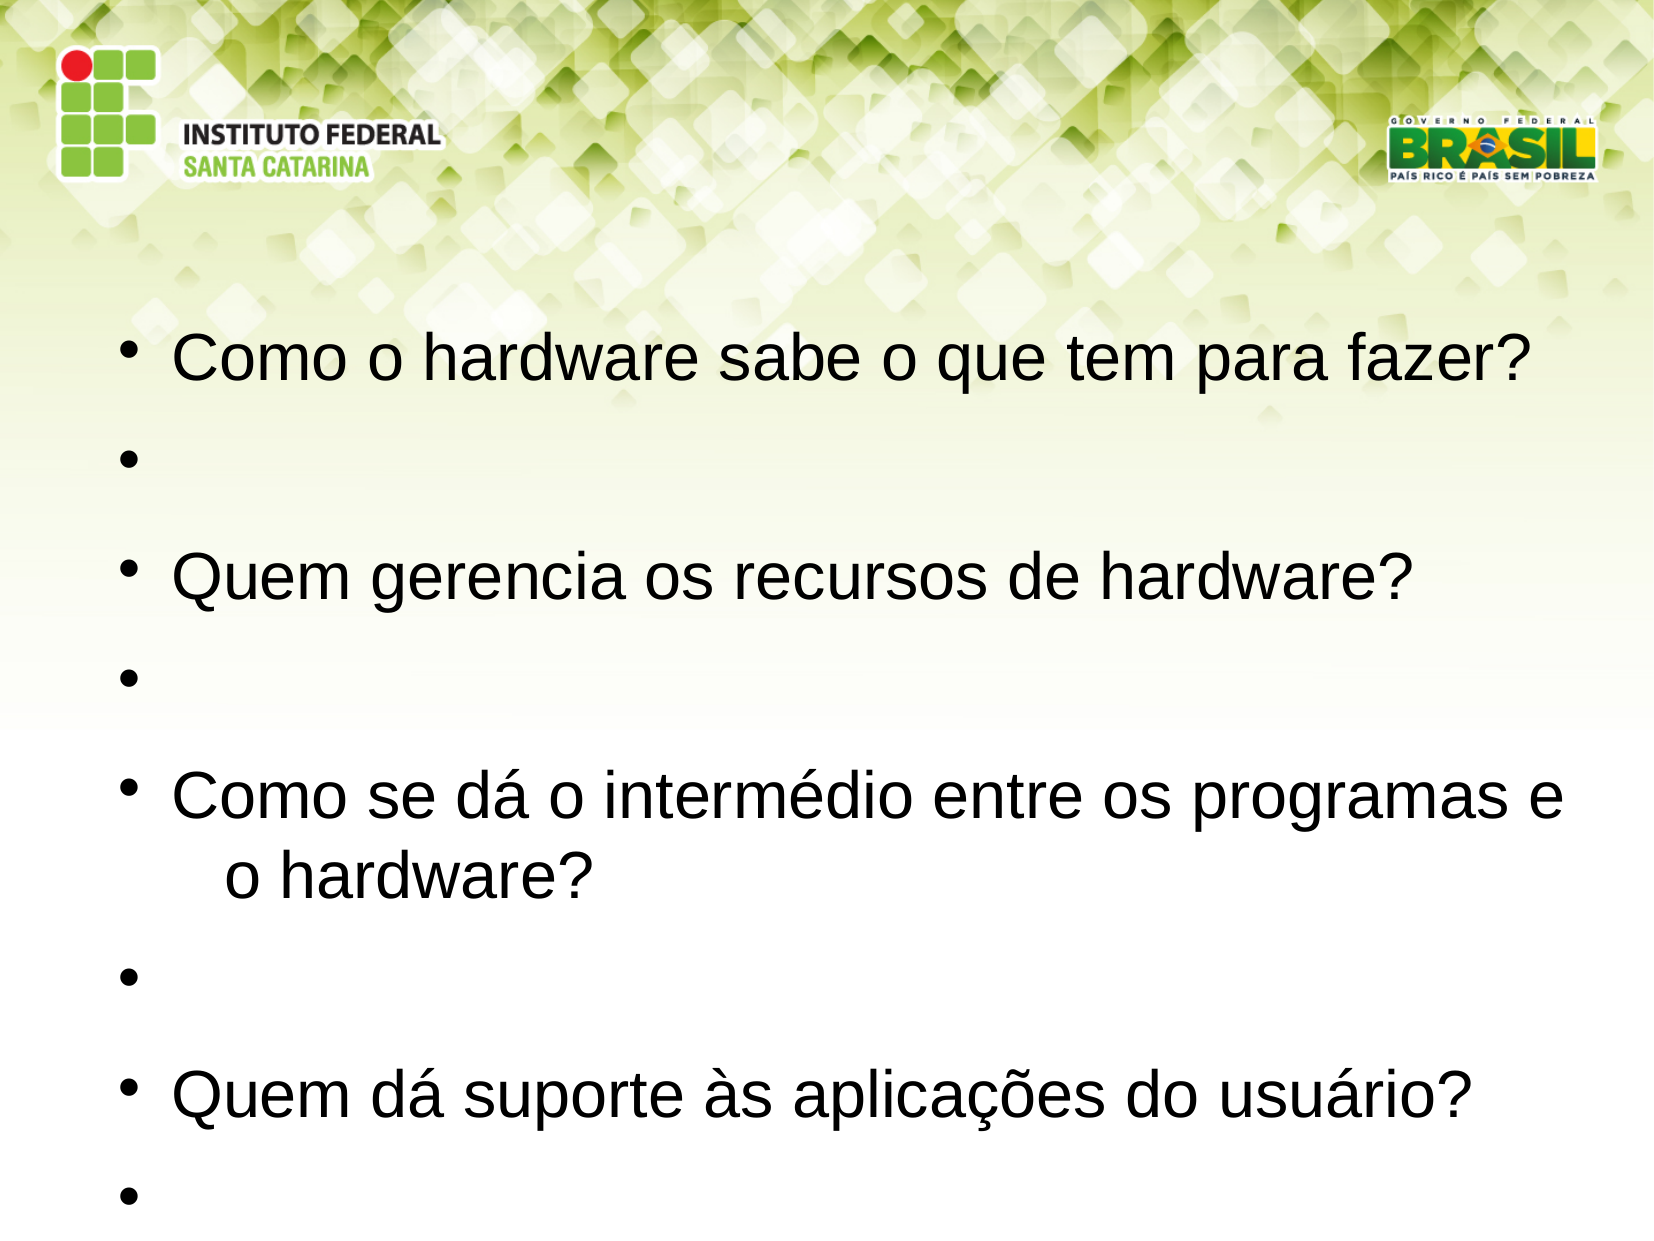

# Como o hardware sabe o que tem para fazer?
Quem gerencia os recursos de hardware?
Como se dá o intermédio entre os programas e o hardware?
Quem dá suporte às aplicações do usuário?